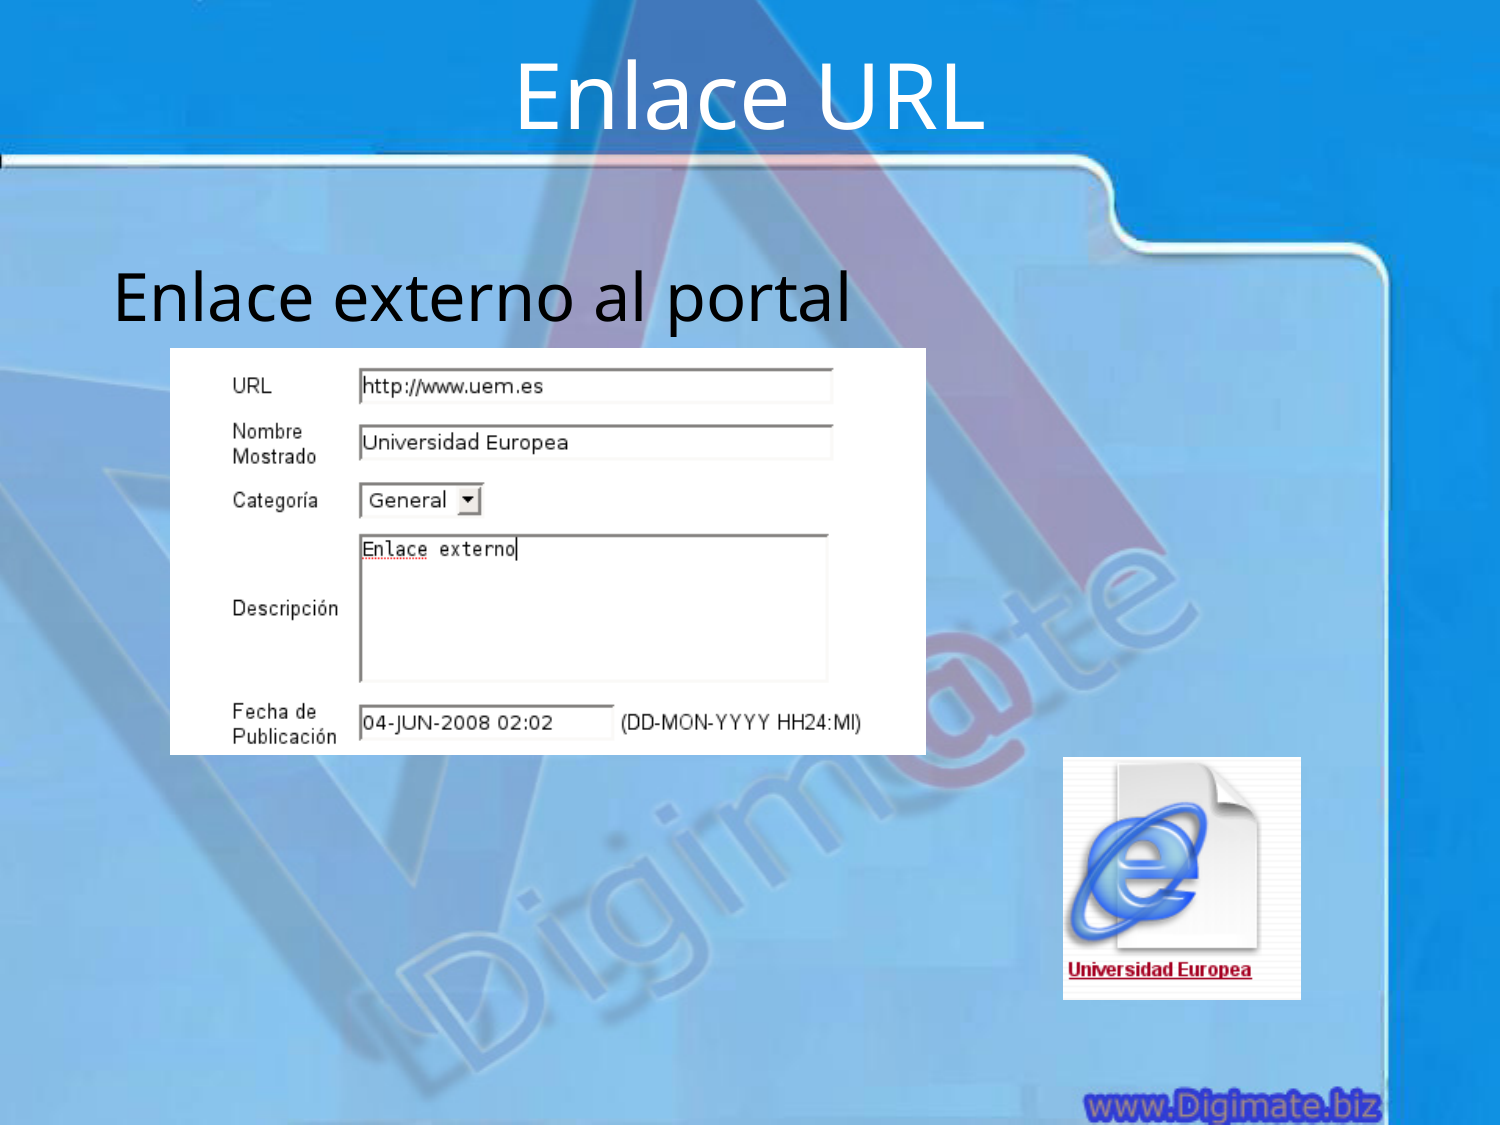

# Enlace URL
Enlace externo al portal